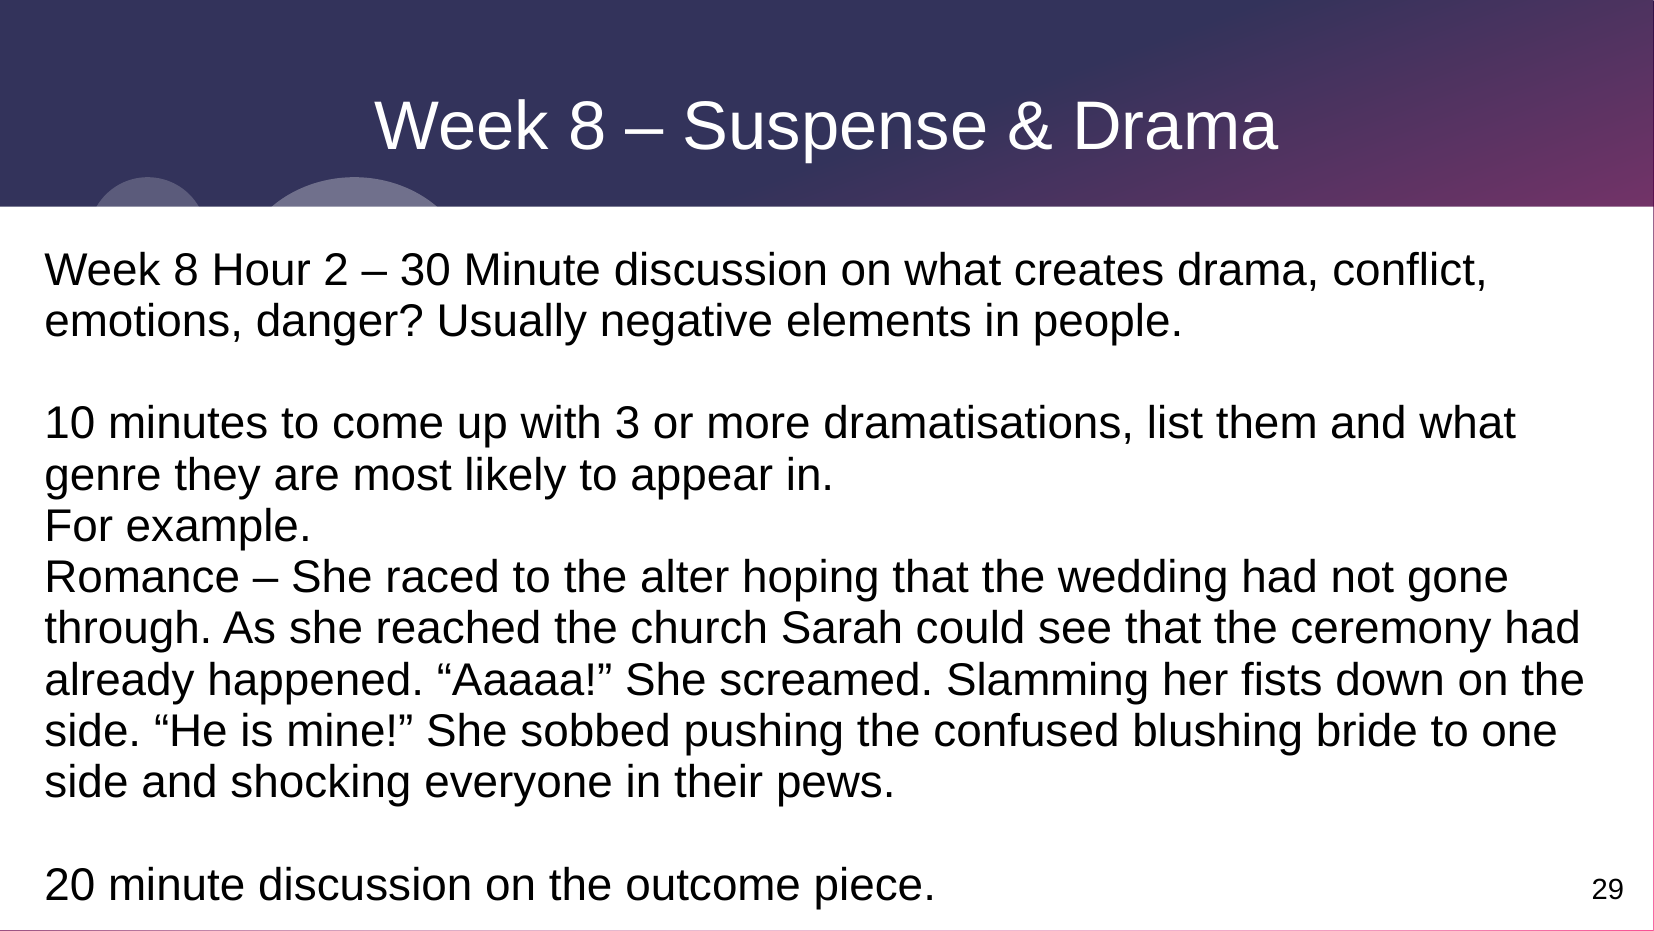

# Week 8 – Suspense & Drama
Week 8 Hour 2 – 30 Minute discussion on what creates drama, conflict, emotions, danger? Usually negative elements in people.
10 minutes to come up with 3 or more dramatisations, list them and what genre they are most likely to appear in.
For example.
Romance – She raced to the alter hoping that the wedding had not gone through. As she reached the church Sarah could see that the ceremony had already happened. “Aaaaa!” She screamed. Slamming her fists down on the side. “He is mine!” She sobbed pushing the confused blushing bride to one side and shocking everyone in their pews.
20 minute discussion on the outcome piece.
29